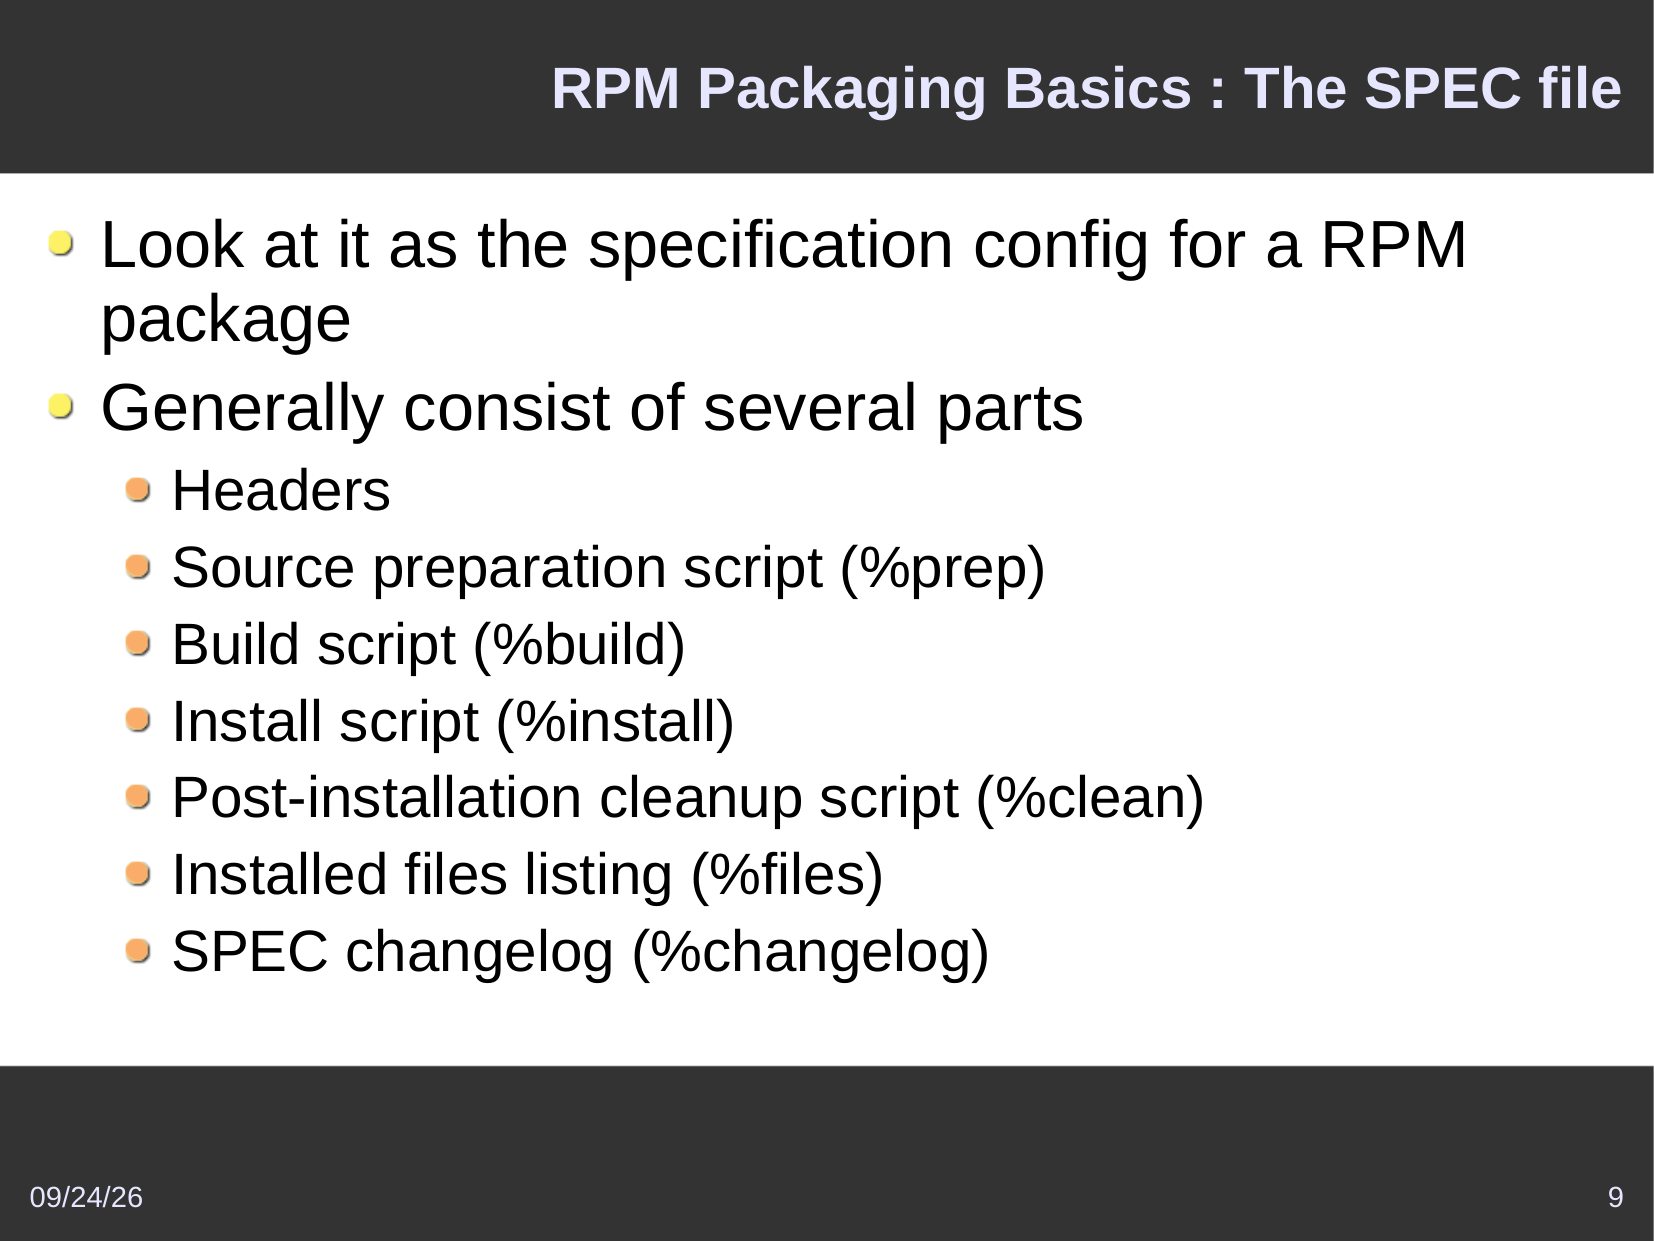

# RPM Packaging Basics : The SPEC file
Look at it as the specification config for a RPM package
Generally consist of several parts
Headers
Source preparation script (%prep)
Build script (%build)
Install script (%install)
Post-installation cleanup script (%clean)
Installed files listing (%files)
SPEC changelog (%changelog)
9